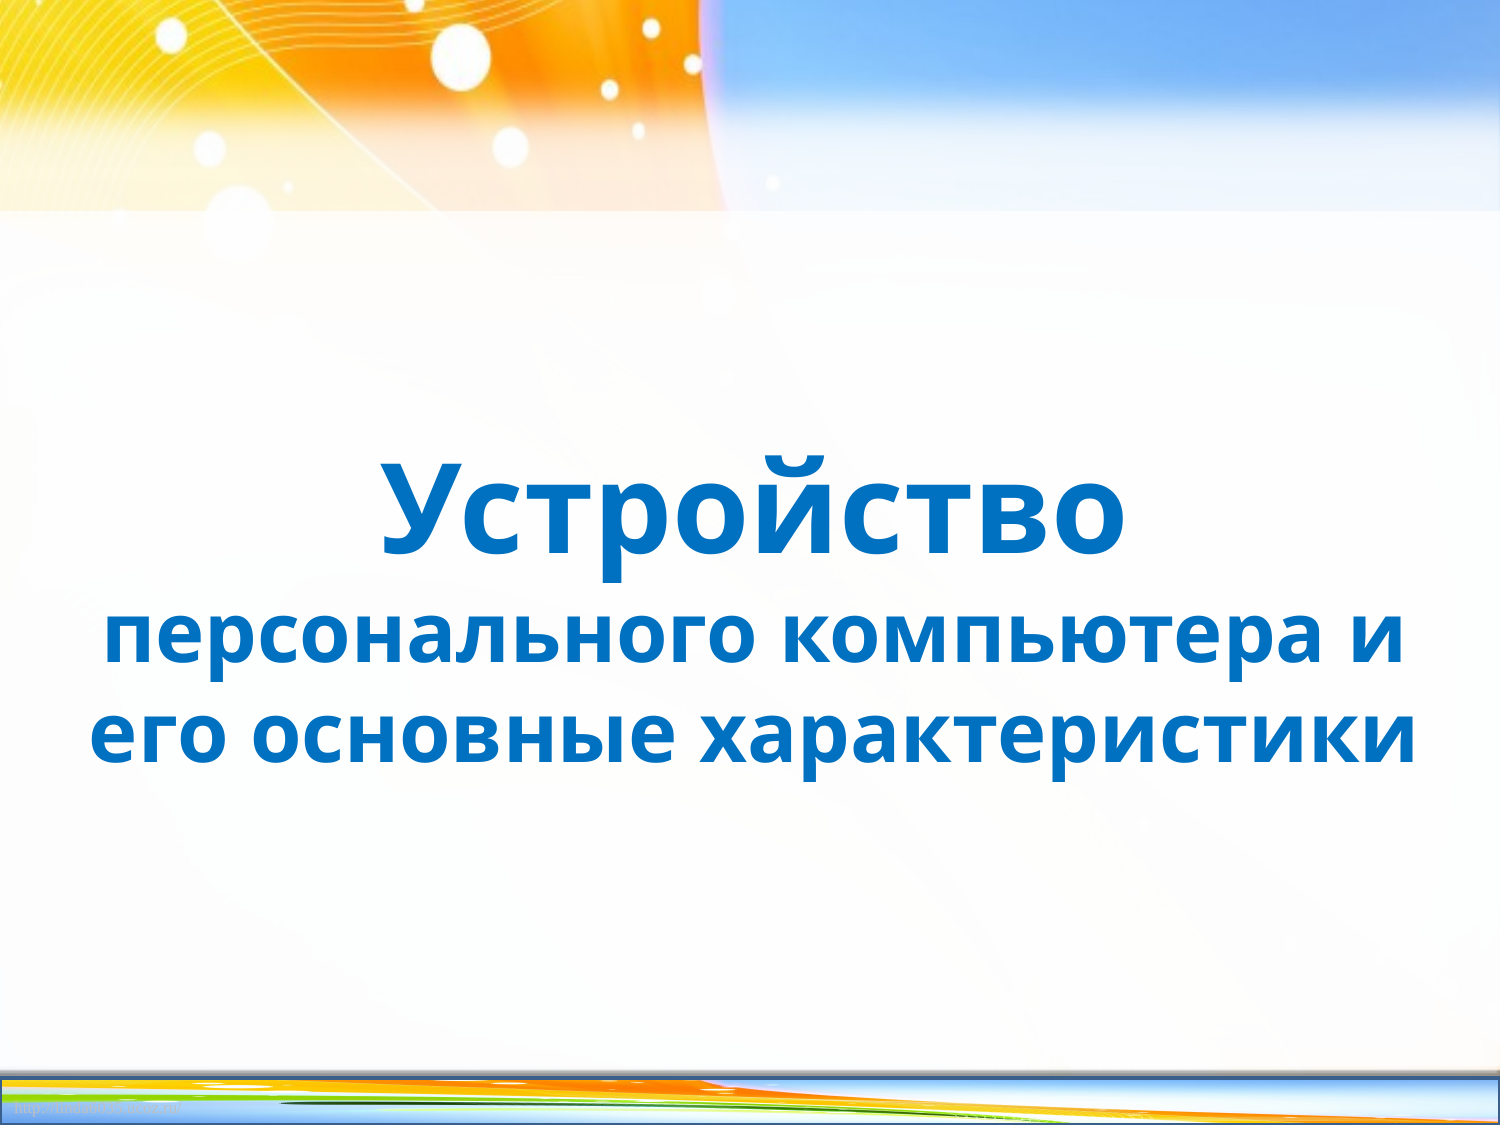

Устройство
персонального компьютера и его основные характеристики